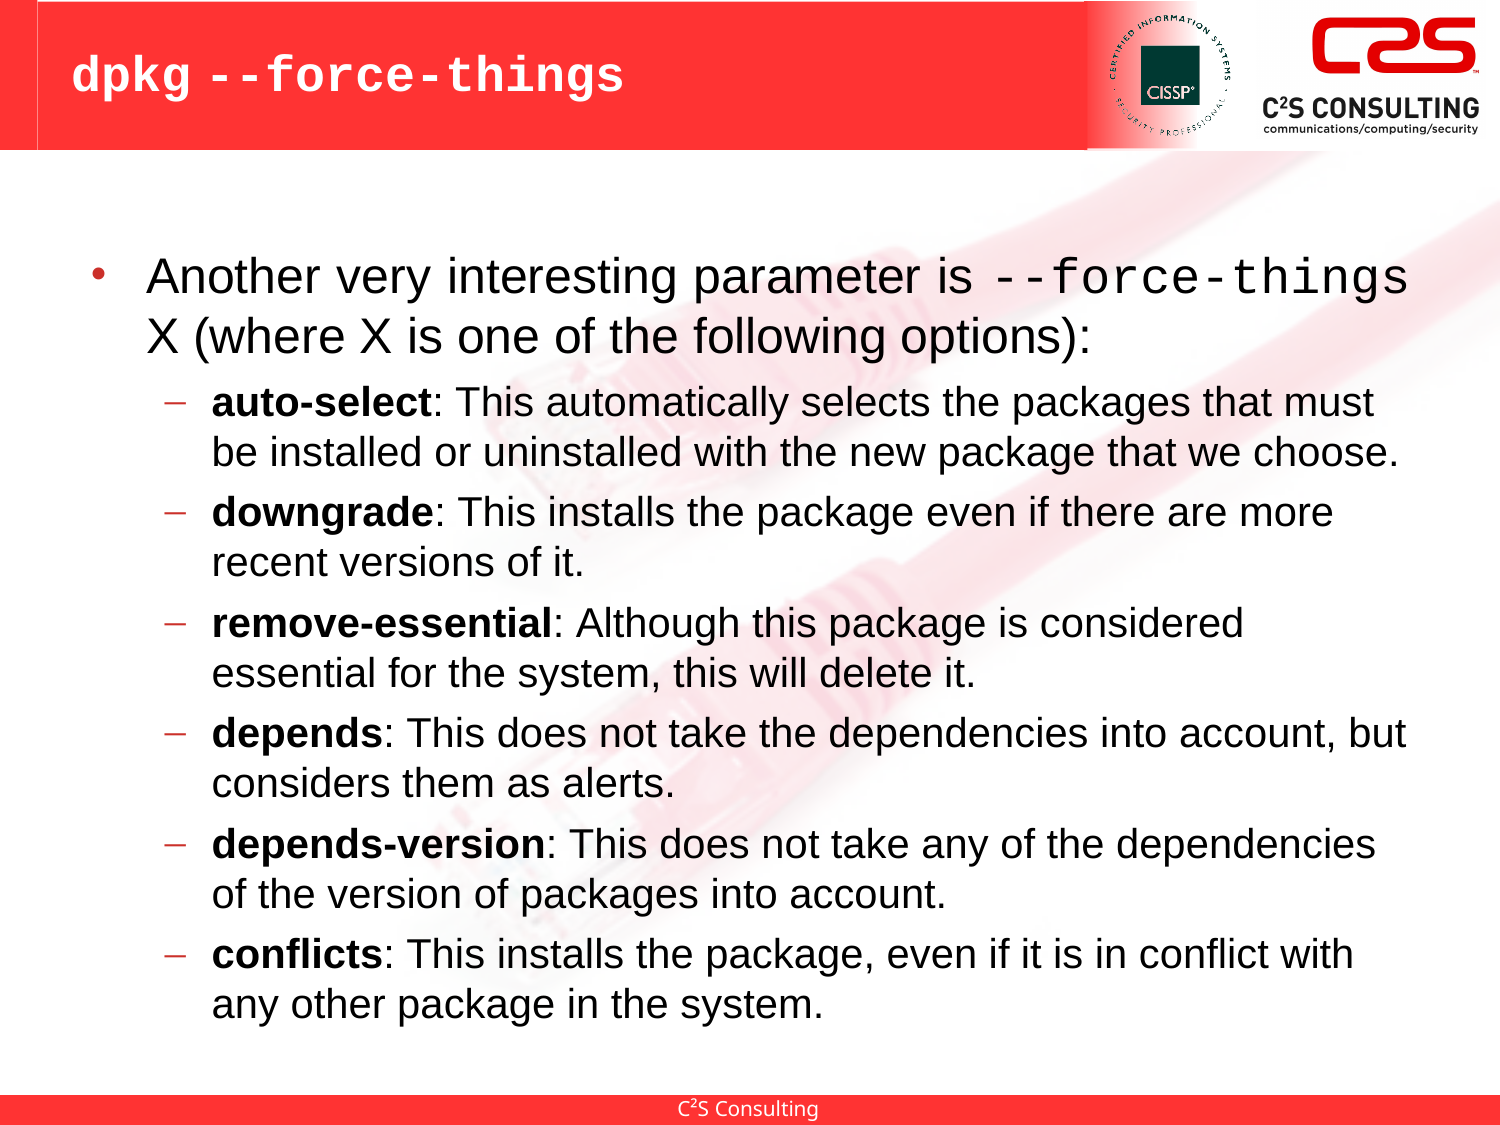

# dpkg --force-things
Another very interesting parameter is --force-things X (where X is one of the following options):
auto-select: This automatically selects the packages that must be installed or uninstalled with the new package that we choose.
downgrade: This installs the package even if there are more recent versions of it.
remove-essential: Although this package is considered essential for the system, this will delete it.
depends: This does not take the dependencies into account, but considers them as alerts.
depends-version: This does not take any of the dependencies of the version of packages into account.
conflicts: This installs the package, even if it is in conflict with any other package in the system.